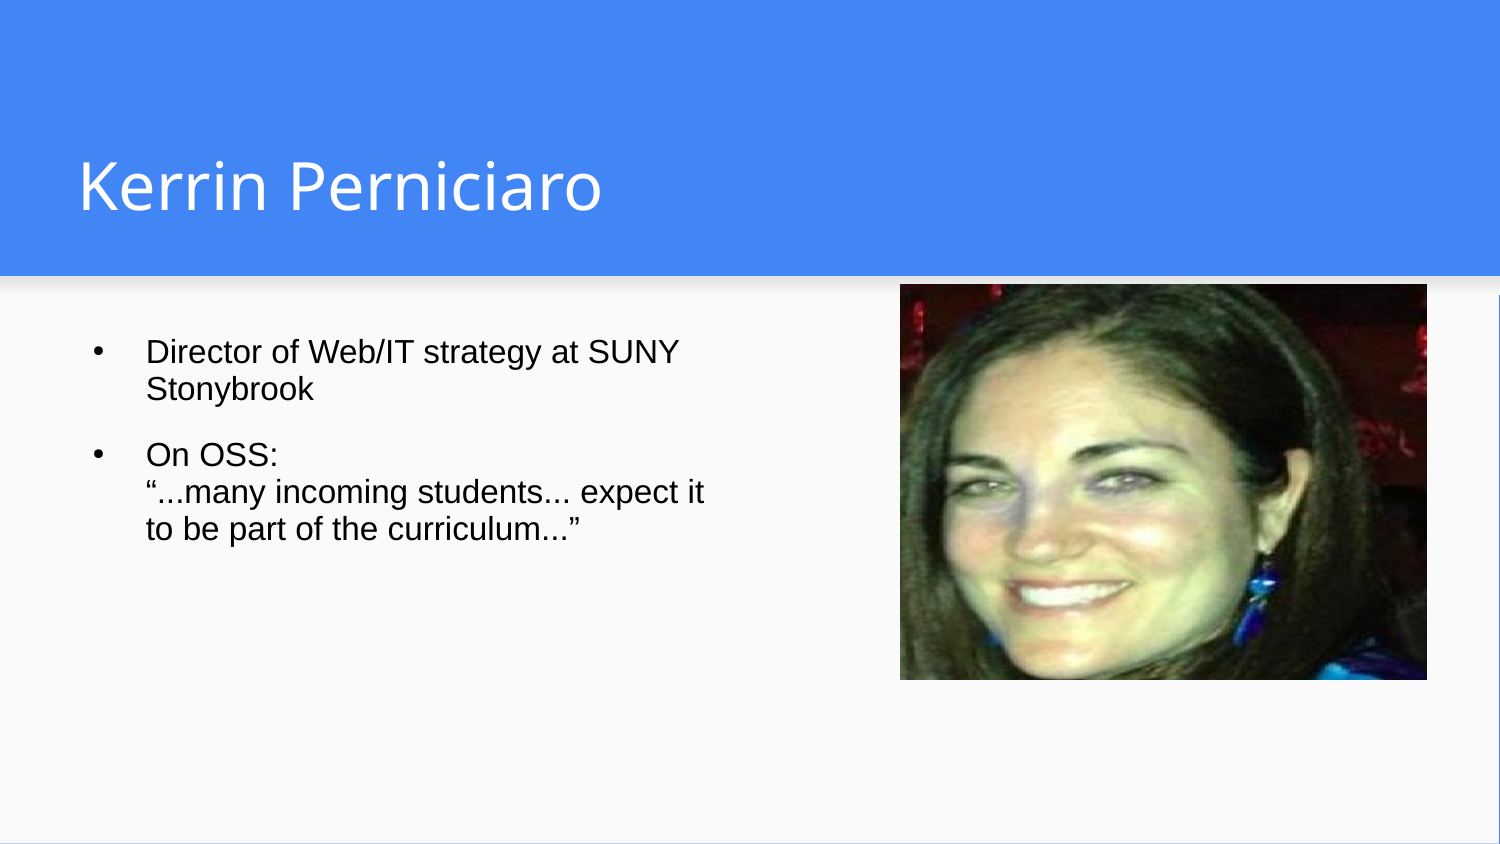

# Kerrin Perniciaro
Director of Web/IT strategy at SUNY Stonybrook
On OSS:
“...many incoming students... expect it to be part of the curriculum...”